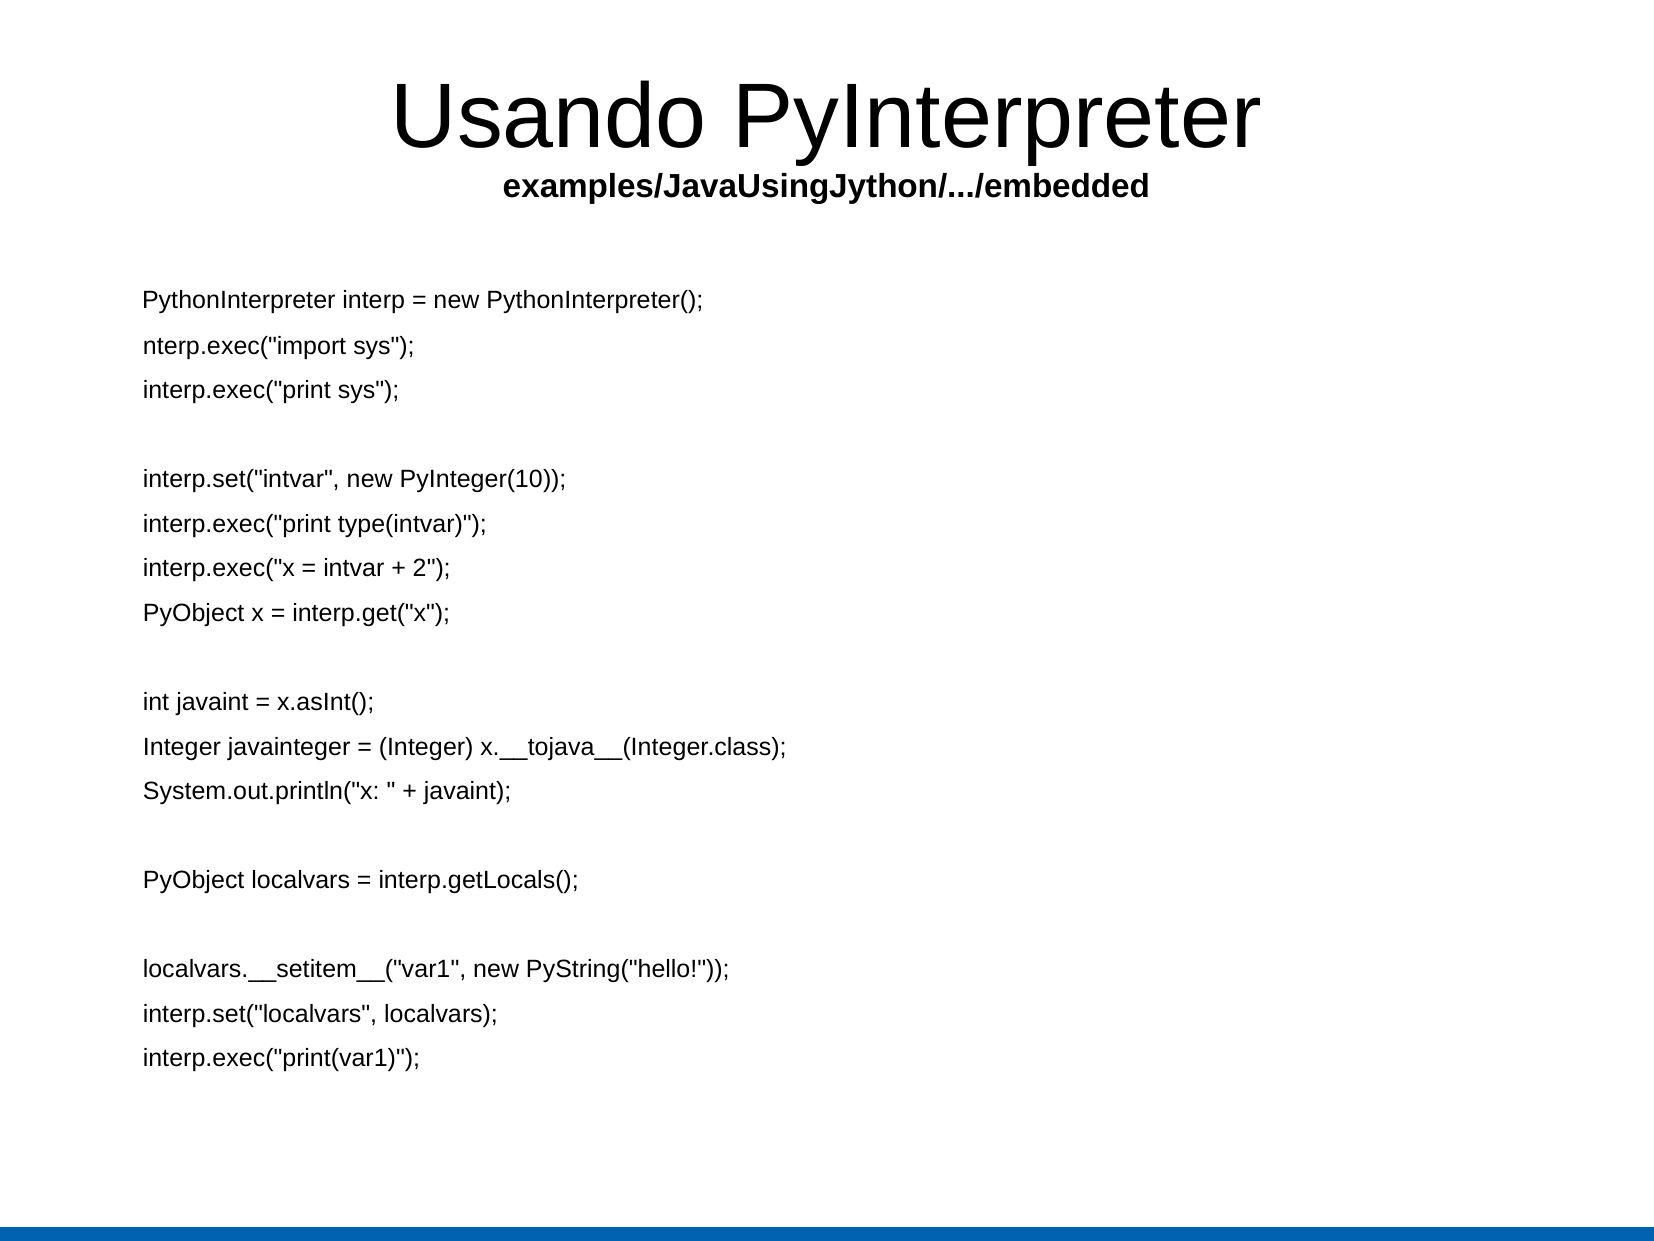

# Usando PyInterpreter examples/JavaUsingJython/.../embedded
 PythonInterpreter interp = new PythonInterpreter();
 nterp.exec("import sys");
 interp.exec("print sys");
 interp.set("intvar", new PyInteger(10));
 interp.exec("print type(intvar)");
 interp.exec("x = intvar + 2");
 PyObject x = interp.get("x");
 int javaint = x.asInt();
 Integer javainteger = (Integer) x.__tojava__(Integer.class);
 System.out.println("x: " + javaint);
 PyObject localvars = interp.getLocals();
 localvars.__setitem__("var1", new PyString("hello!"));
 interp.set("localvars", localvars);
 interp.exec("print(var1)");